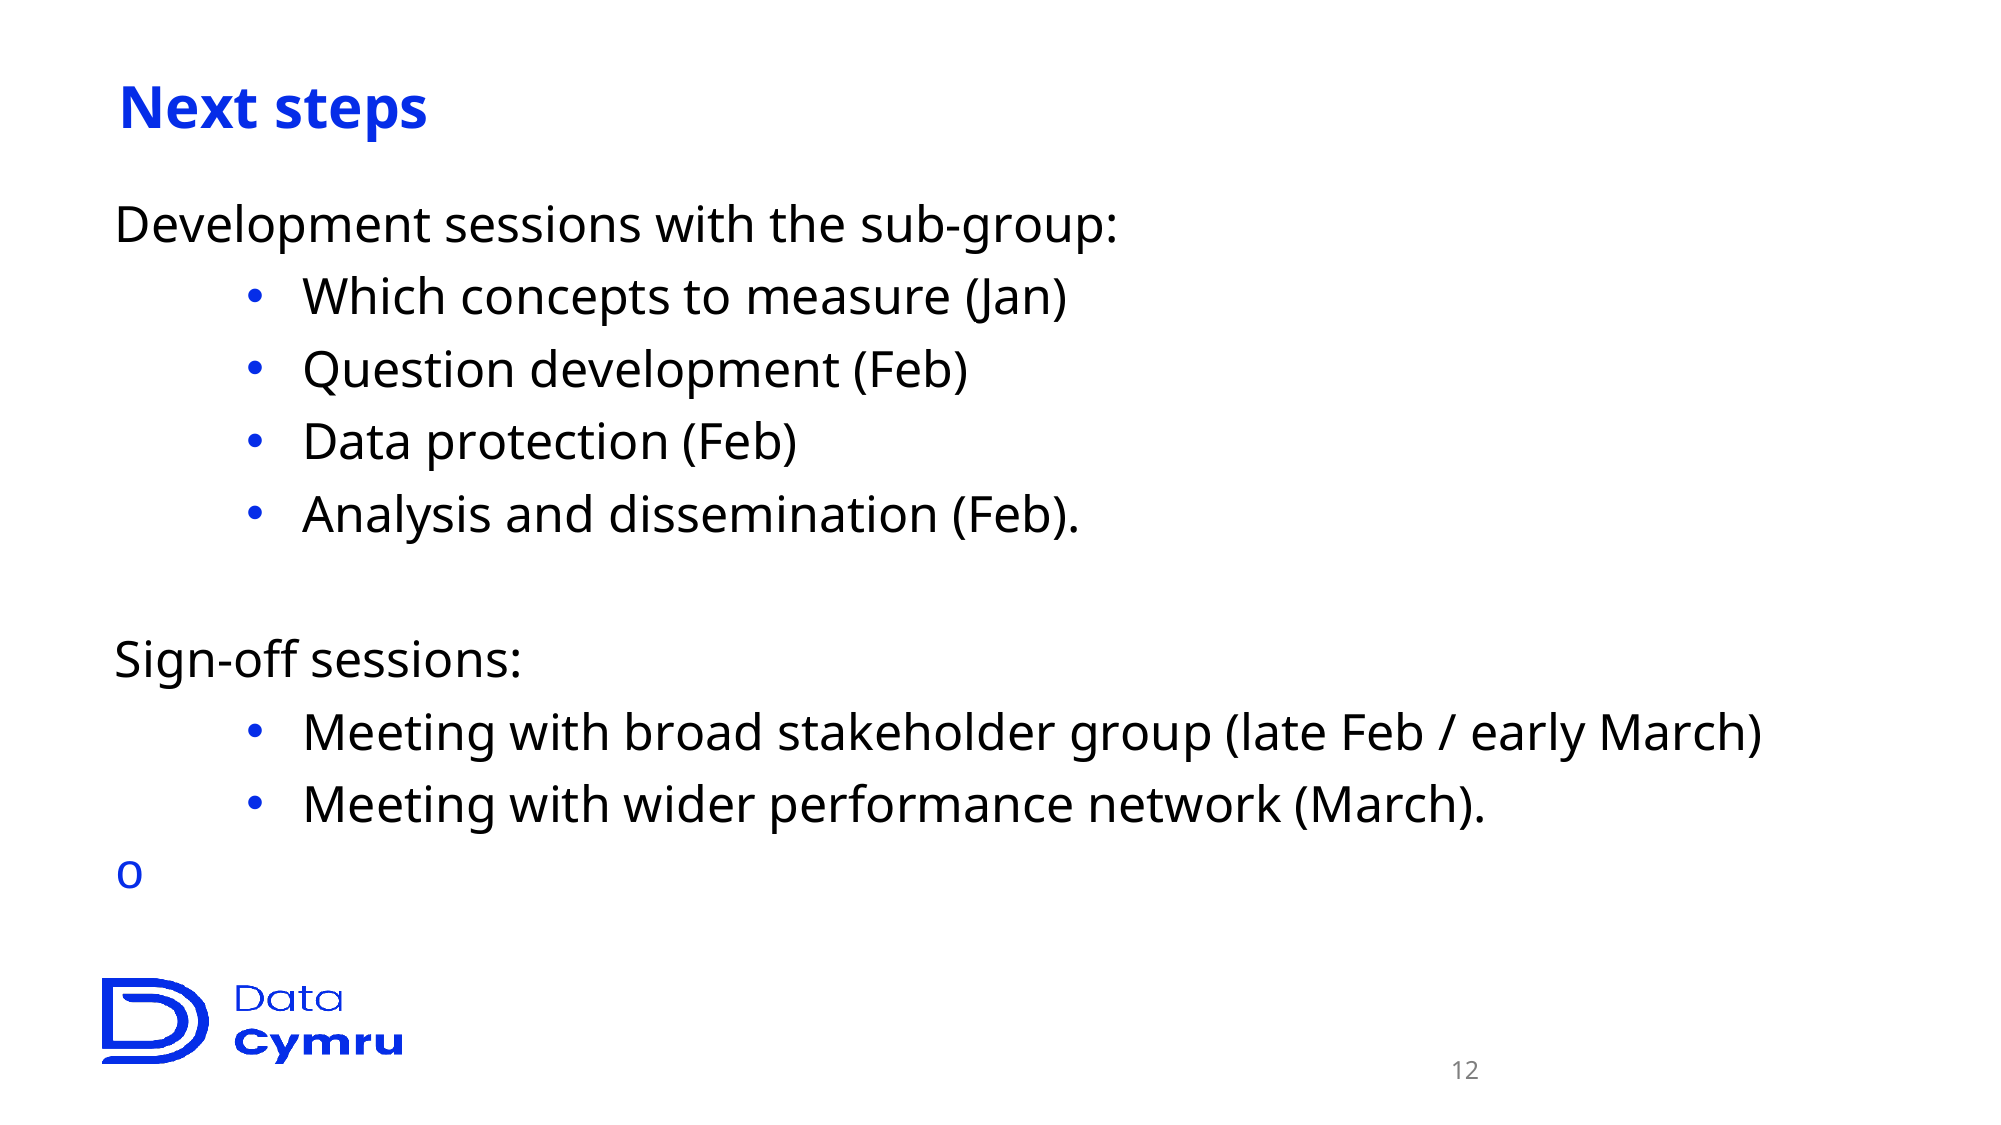

# Next steps
Development sessions with the sub-group:
Which concepts to measure (Jan)
Question development (Feb)
Data protection (Feb)
Analysis and dissemination (Feb).
Sign-off sessions:
Meeting with broad stakeholder group (late Feb / early March)
Meeting with wider performance network (March).